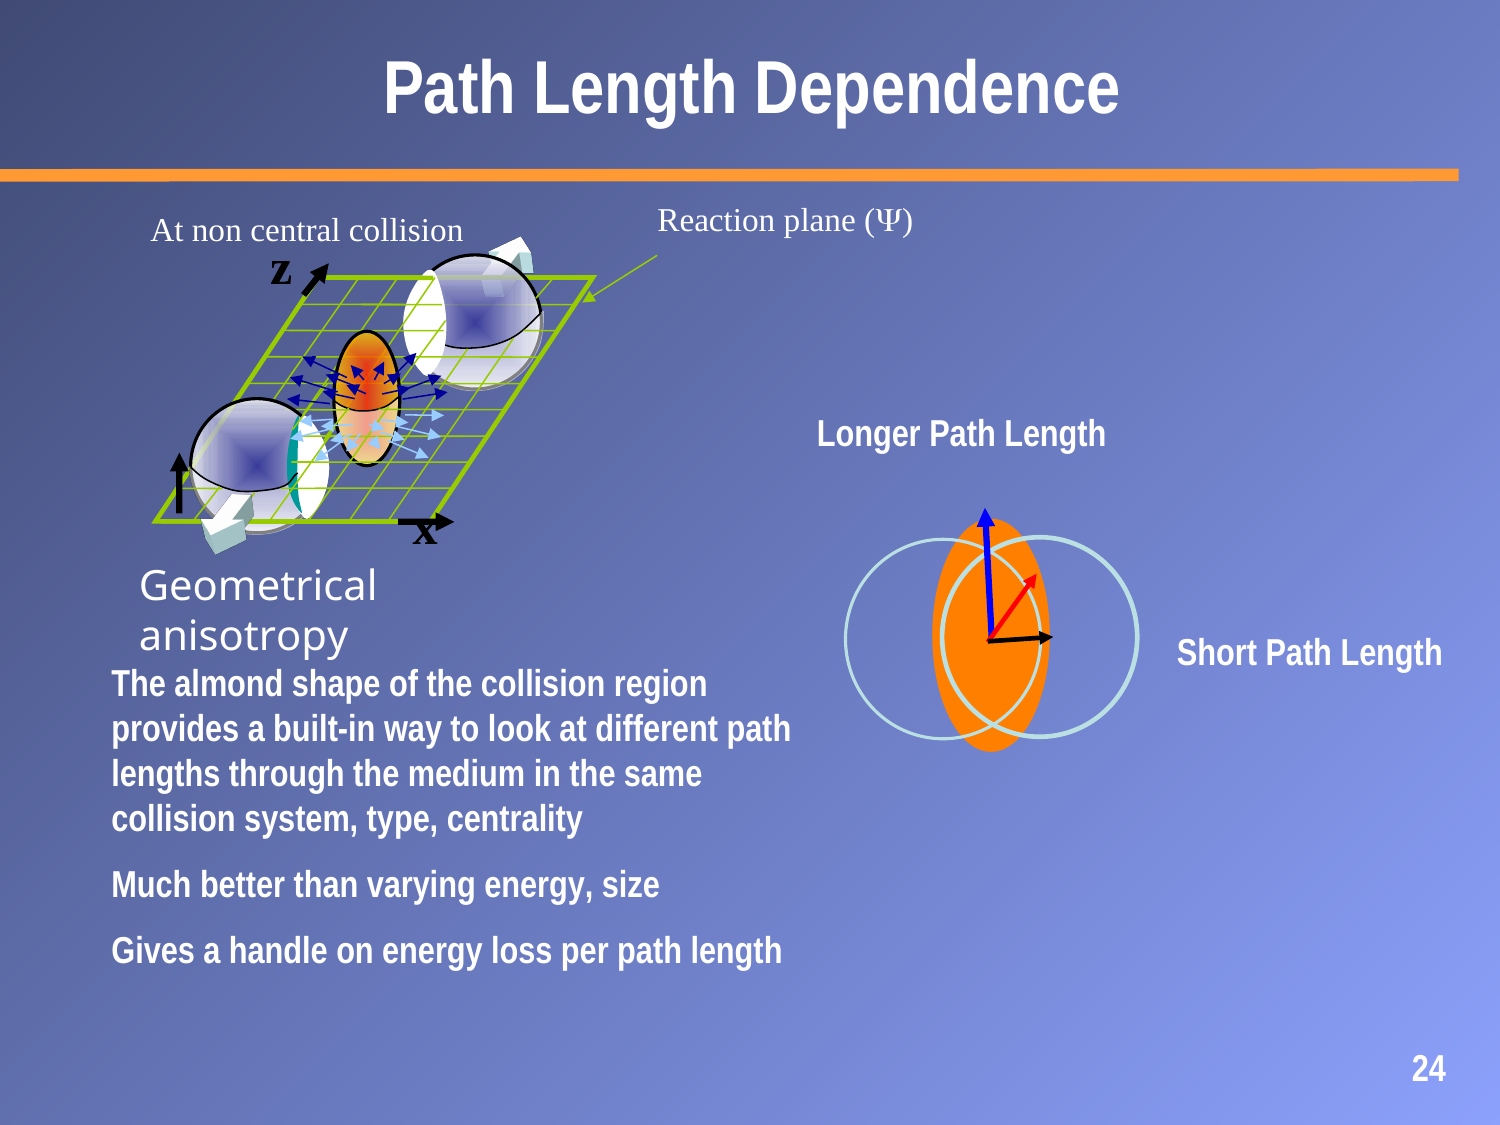

# Path Length Dependence
Reaction plane ()
At non central collision
z
x
Longer Path Length
Geometrical anisotropy
Short Path Length
The almond shape of the collision region provides a built-in way to look at different path lengths through the medium in the same collision system, type, centrality
Much better than varying energy, size
Gives a handle on energy loss per path length
24